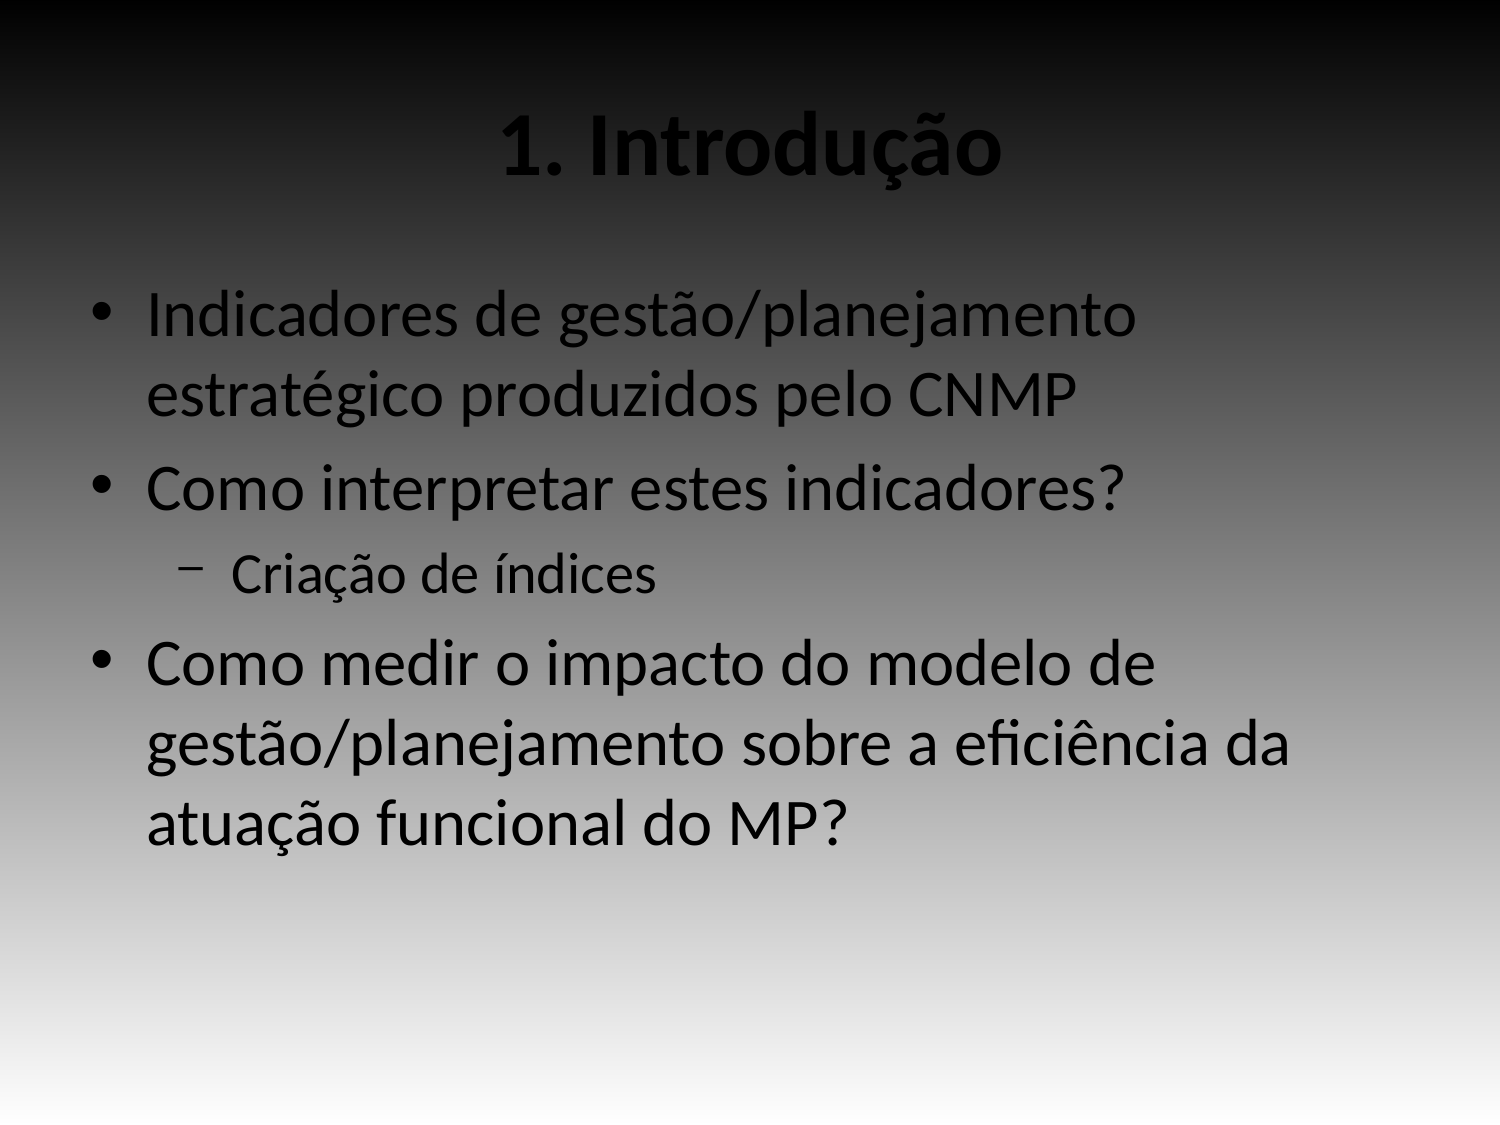

# 1. Introdução
Indicadores de gestão/planejamento estratégico produzidos pelo CNMP
Como interpretar estes indicadores?
Criação de índices
Como medir o impacto do modelo de gestão/planejamento sobre a eficiência da atuação funcional do MP?